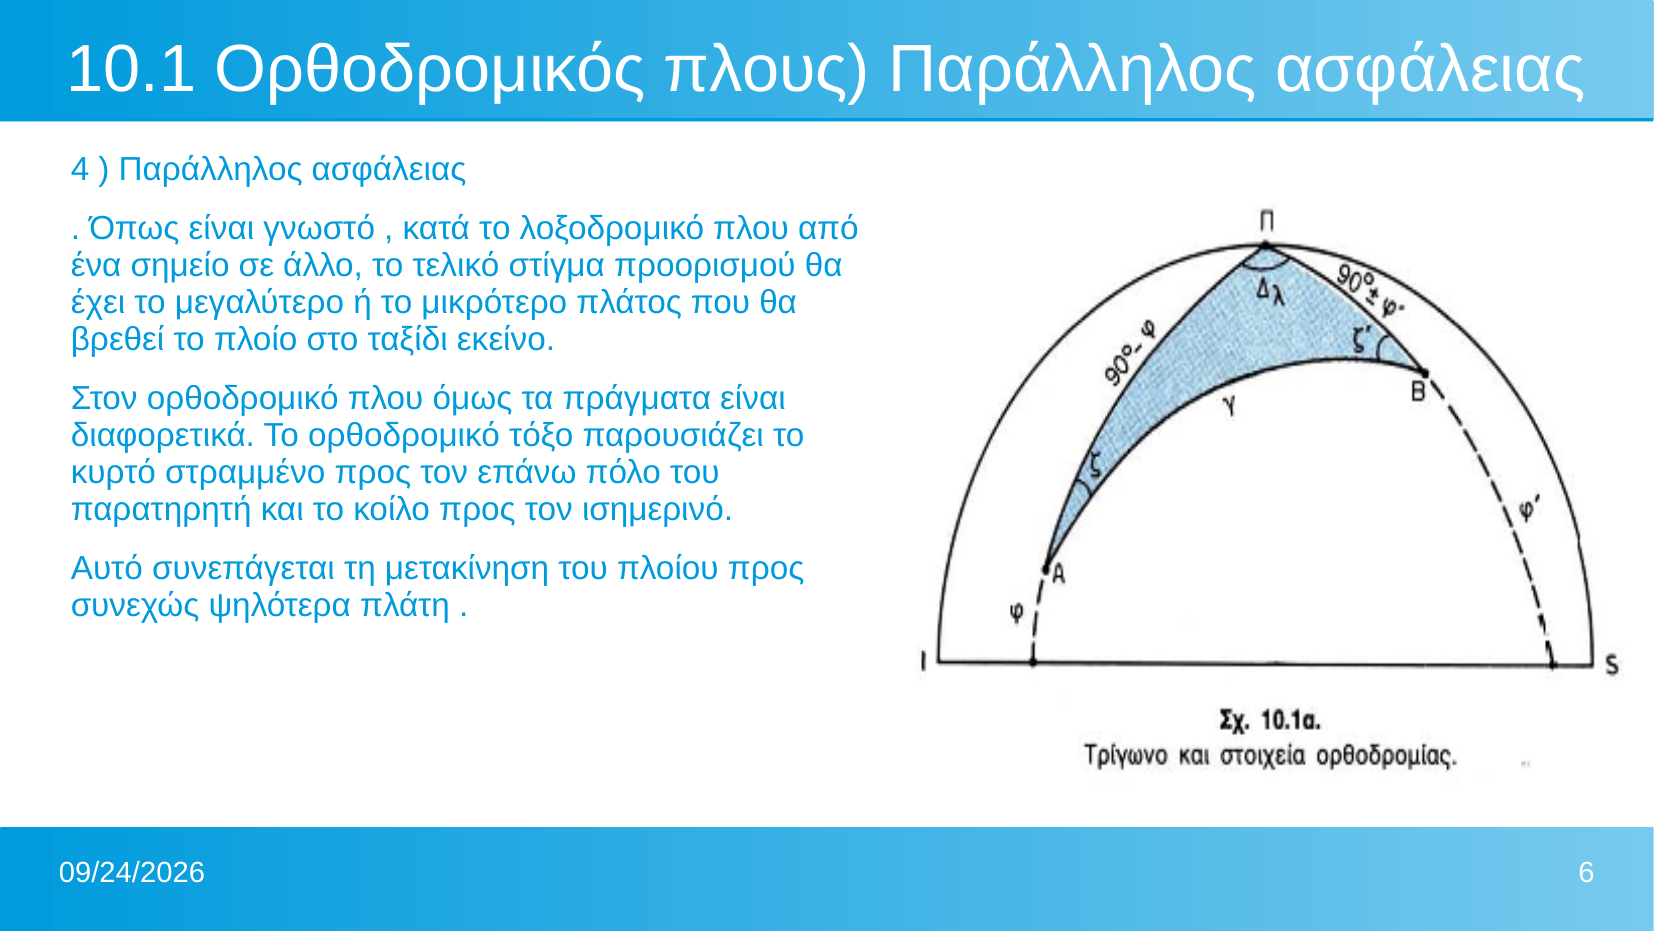

# 10.1 Ορθοδρομικός πλους) Παράλληλος ασφάλειας
4 ) Παράλληλος ασφάλειας
. Όπως είναι γνωστό , κατά το λοξοδρομικό πλου από ένα σημείο σε άλλο, το τελικό στίγμα προορισμού θα έχει το μεγαλύτερο ή το μικρότερο πλάτος που θα βρεθεί το πλοίο στο ταξίδι εκείνο.
Στον ορθοδρομικό πλου όμως τα πράγματα είναι διαφορετικά. Το ορθοδρομικό τόξο παρουσιάζει το κυρτό στραμμένο προς τον επάνω πόλο του παρατηρητή και το κοίλο προς τον ισημερινό.
Αυτό συνεπάγεται τη μετακίνηση του πλοίου προς συνεχώς ψηλότερα πλάτη .
6